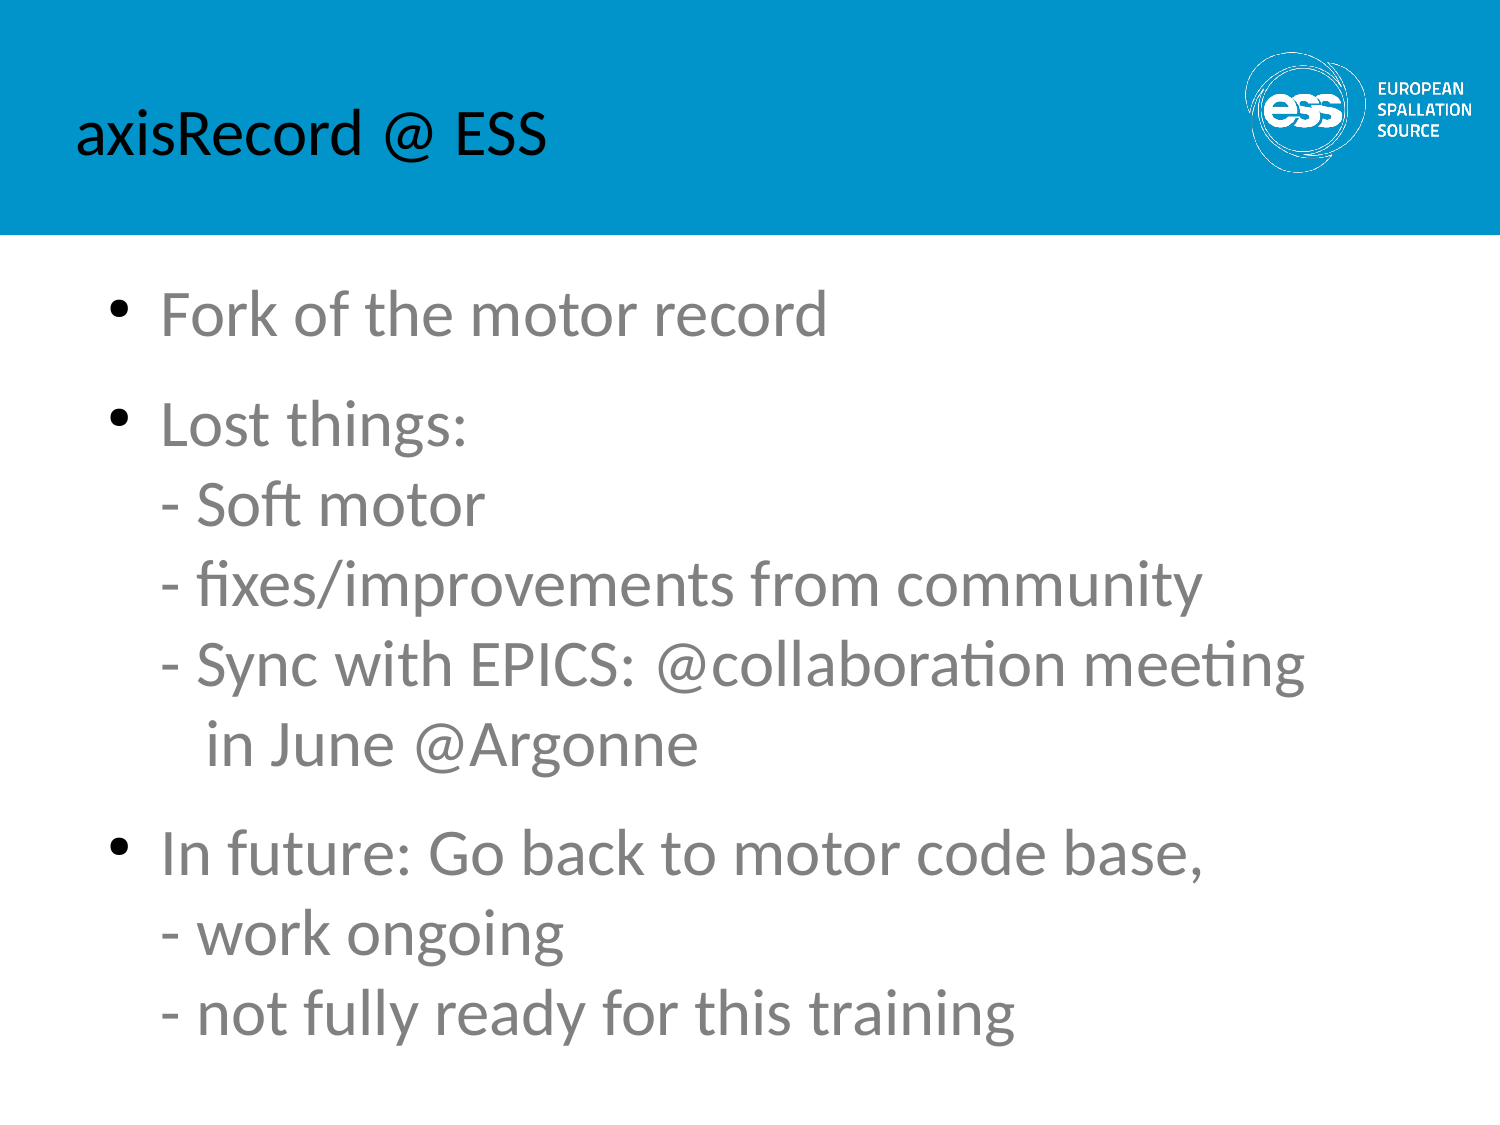

# axisRecord @ ESS
Fork of the motor record
Lost things:
- Soft motor
- fixes/improvements from community
- Sync with EPICS: @collaboration meeting
 in June @Argonne
In future: Go back to motor code base,
- work ongoing
- not fully ready for this training